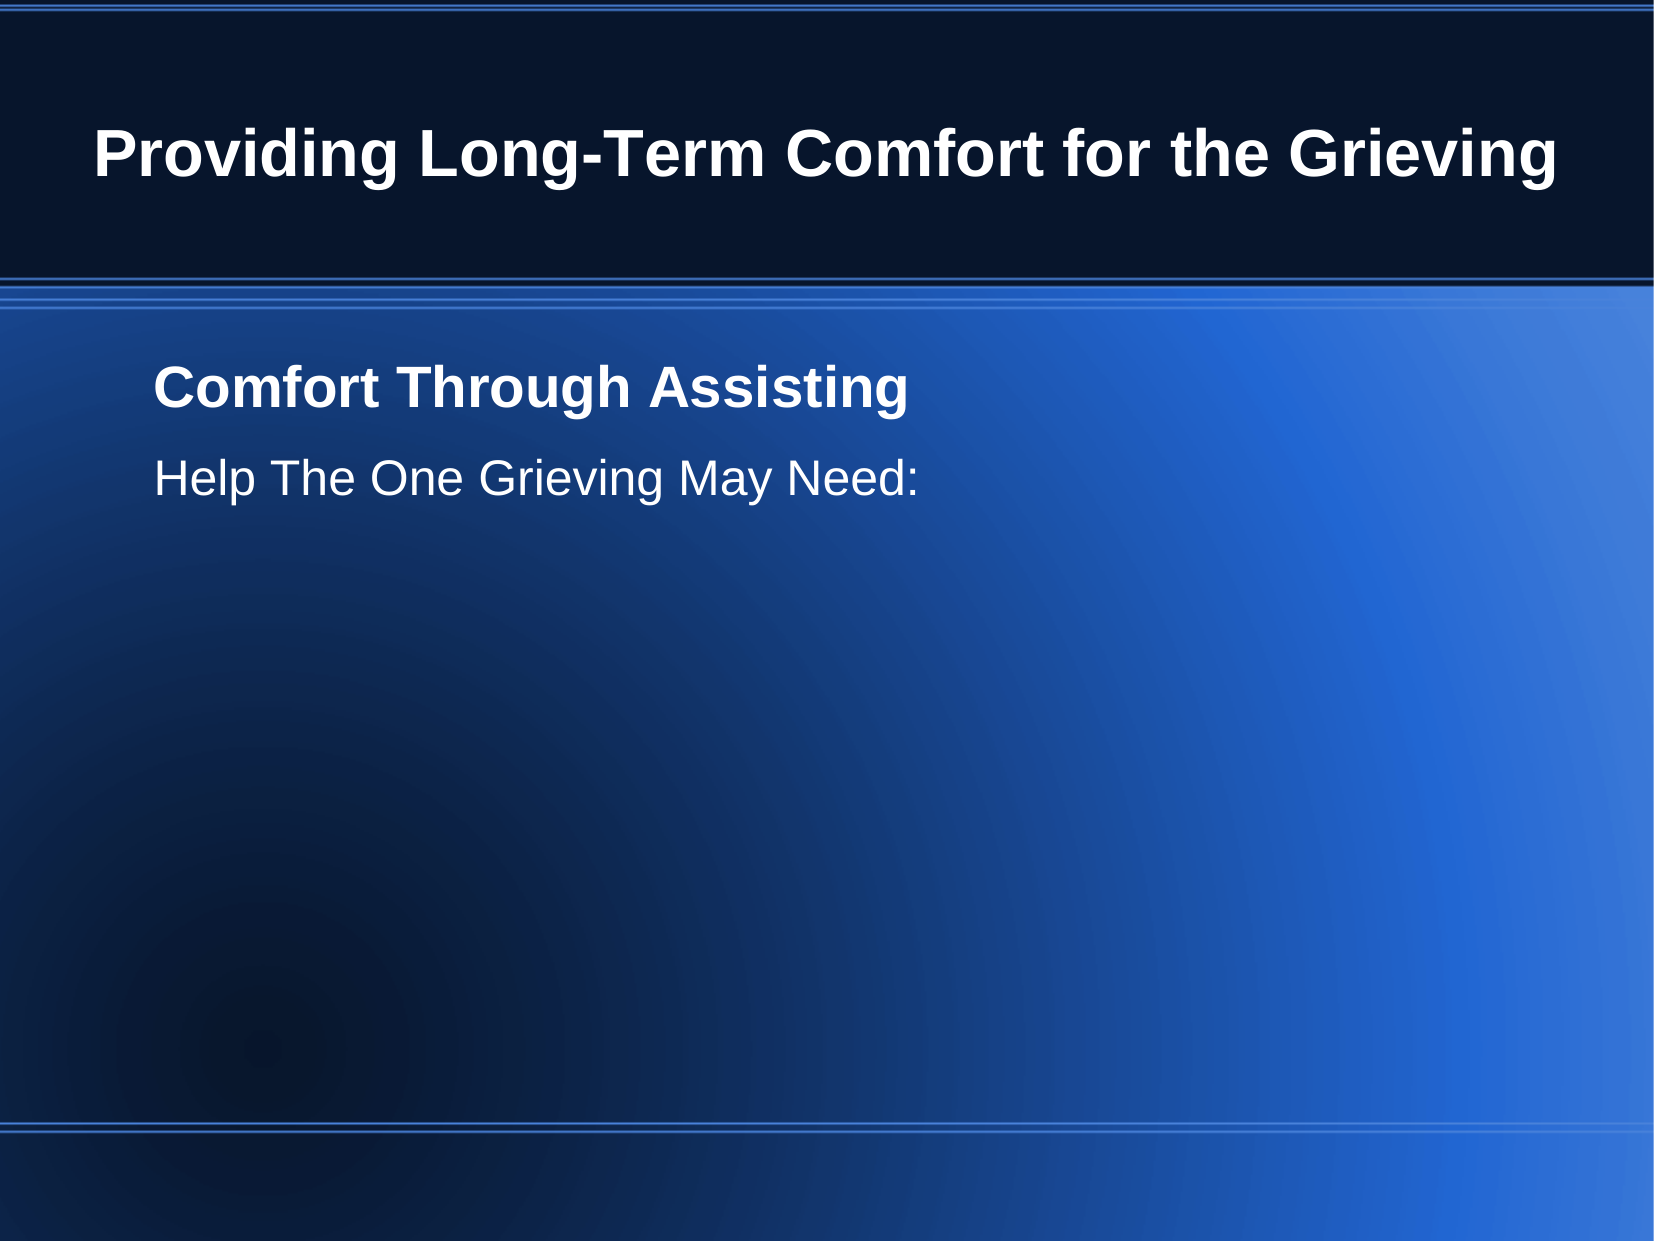

# Providing Long-Term Comfort for the Grieving
Comfort Through Assisting
Help The One Grieving May Need: